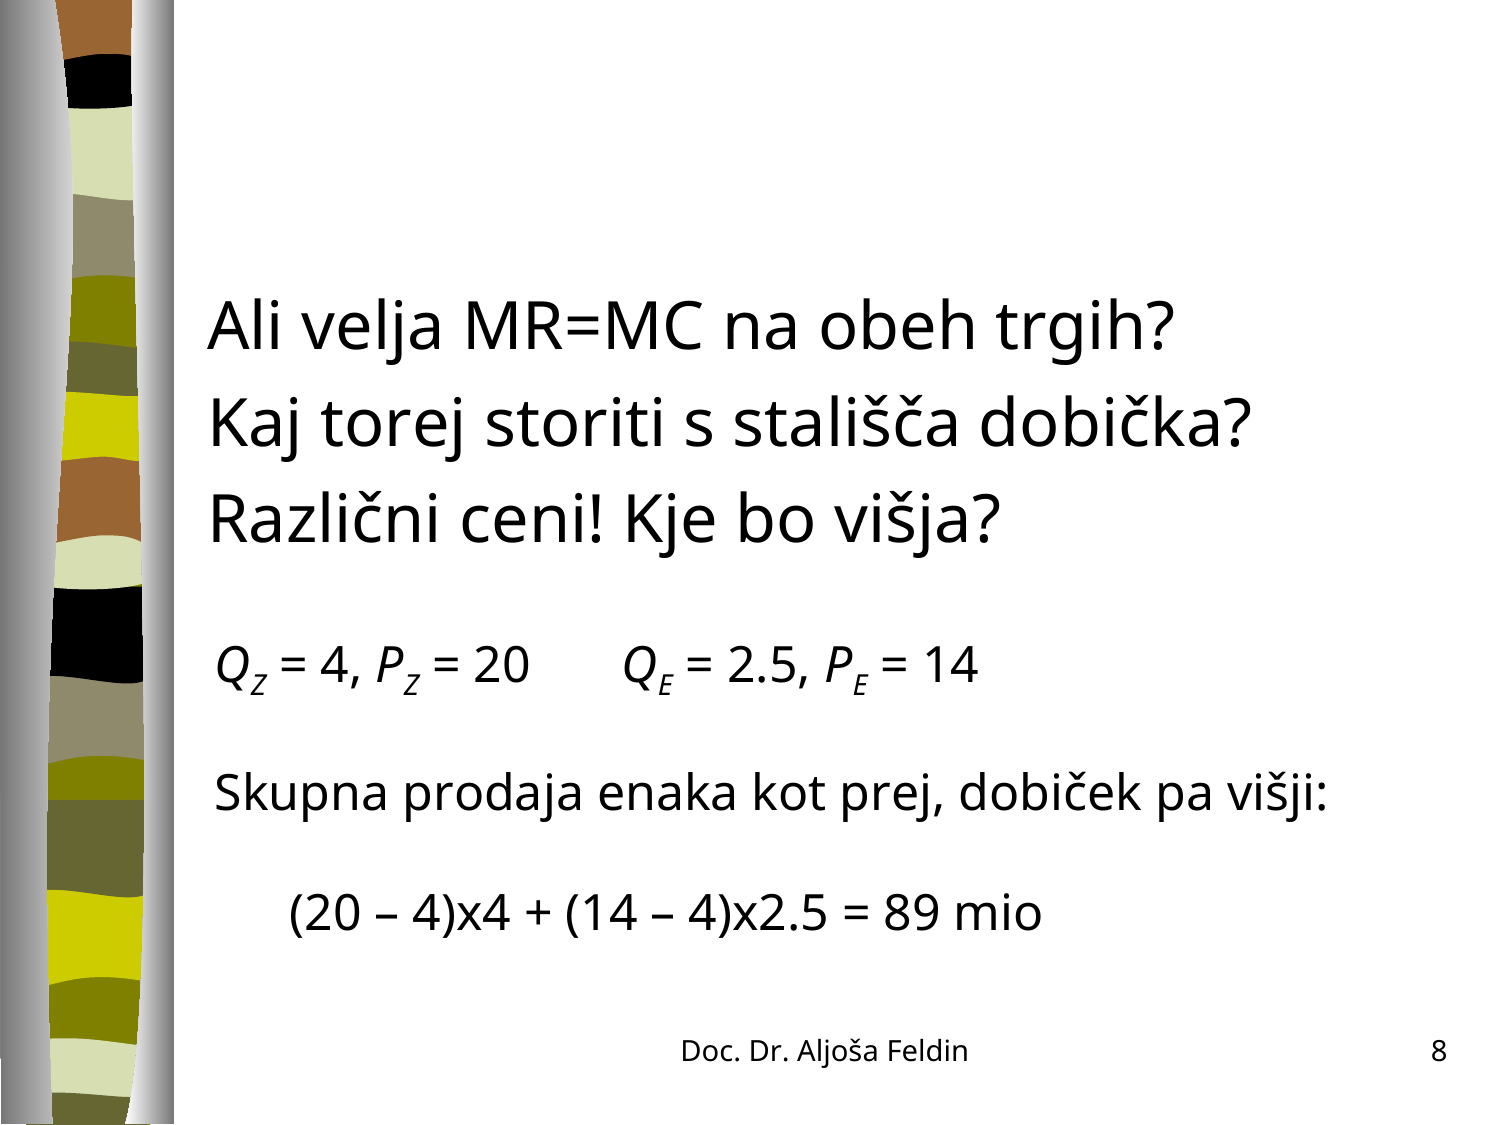

#
Ali velja MR=MC na obeh trgih?
Kaj torej storiti s stališča dobička?
Različni ceni! Kje bo višja?
QZ = 4, PZ = 20 QE = 2.5, PE = 14
Skupna prodaja enaka kot prej, dobiček pa višji:
	(20 – 4)x4 + (14 – 4)x2.5 = 89 mio
Doc. Dr. Aljoša Feldin